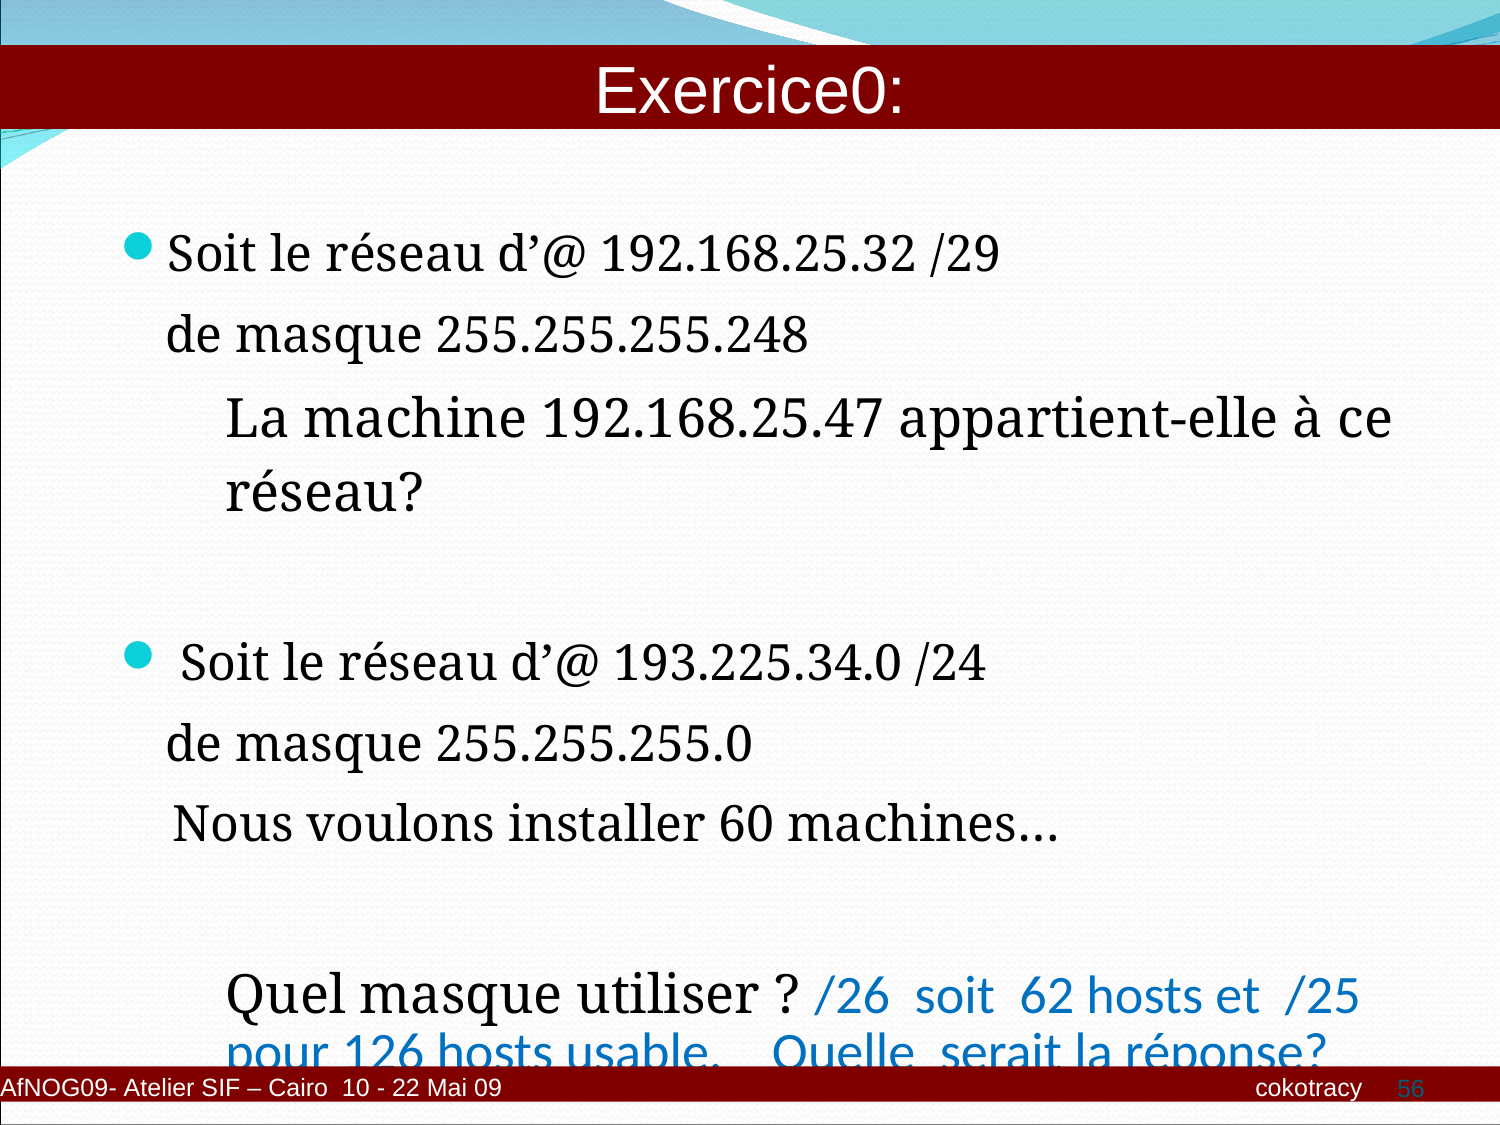

Exercice0:
# Soit le réseau d’@ 192.168.25.32 /29
	de masque 255.255.255.248
	La machine 192.168.25.47 appartient-elle à ce réseau?
 Soit le réseau d’@ 193.225.34.0 /24
	de masque 255.255.255.0
 Nous voulons installer 60 machines…
	Quel masque utiliser ? /26 soit 62 hosts et /25 pour 126 hosts usable. Quelle serait la réponse?
AfNOG09- Atelier SIF – Cairo 10 - 22 Mai 09 cokotracy